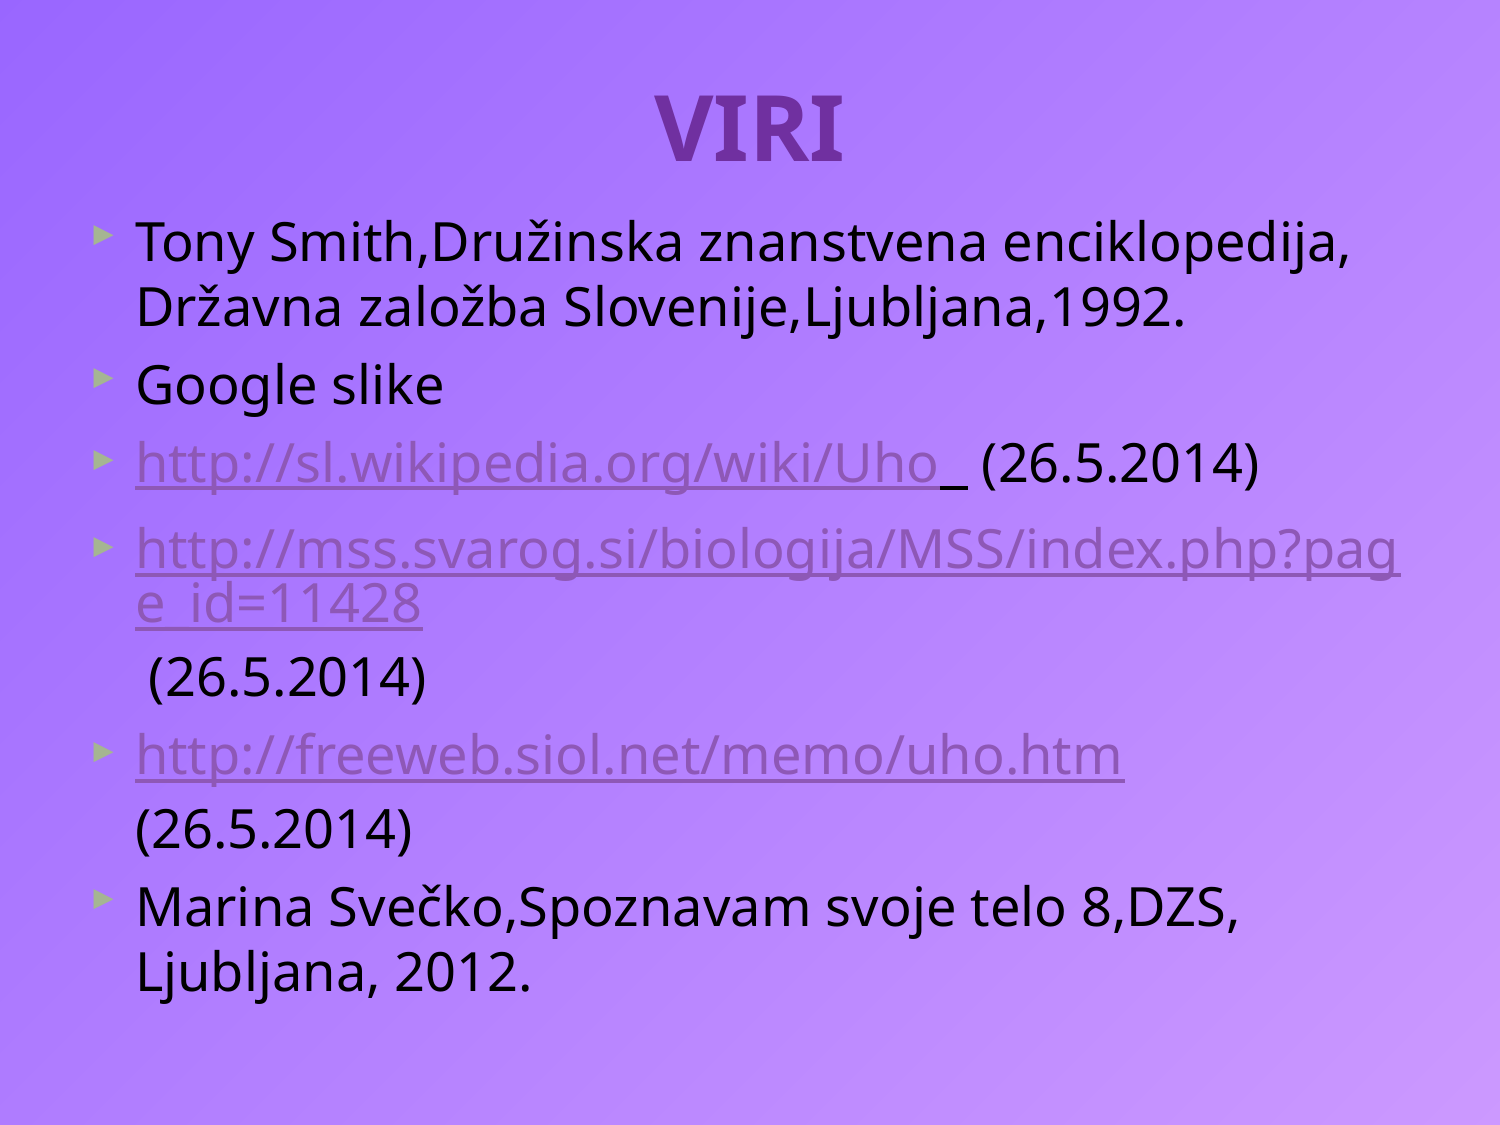

# VIRI
Tony Smith,Družinska znanstvena enciklopedija, Državna založba Slovenije,Ljubljana,1992.
Google slike
http://sl.wikipedia.org/wiki/Uho (26.5.2014)
http://mss.svarog.si/biologija/MSS/index.php?page_id=11428 (26.5.2014)
http://freeweb.siol.net/memo/uho.htm (26.5.2014)
Marina Svečko,Spoznavam svoje telo 8,DZS, Ljubljana, 2012.